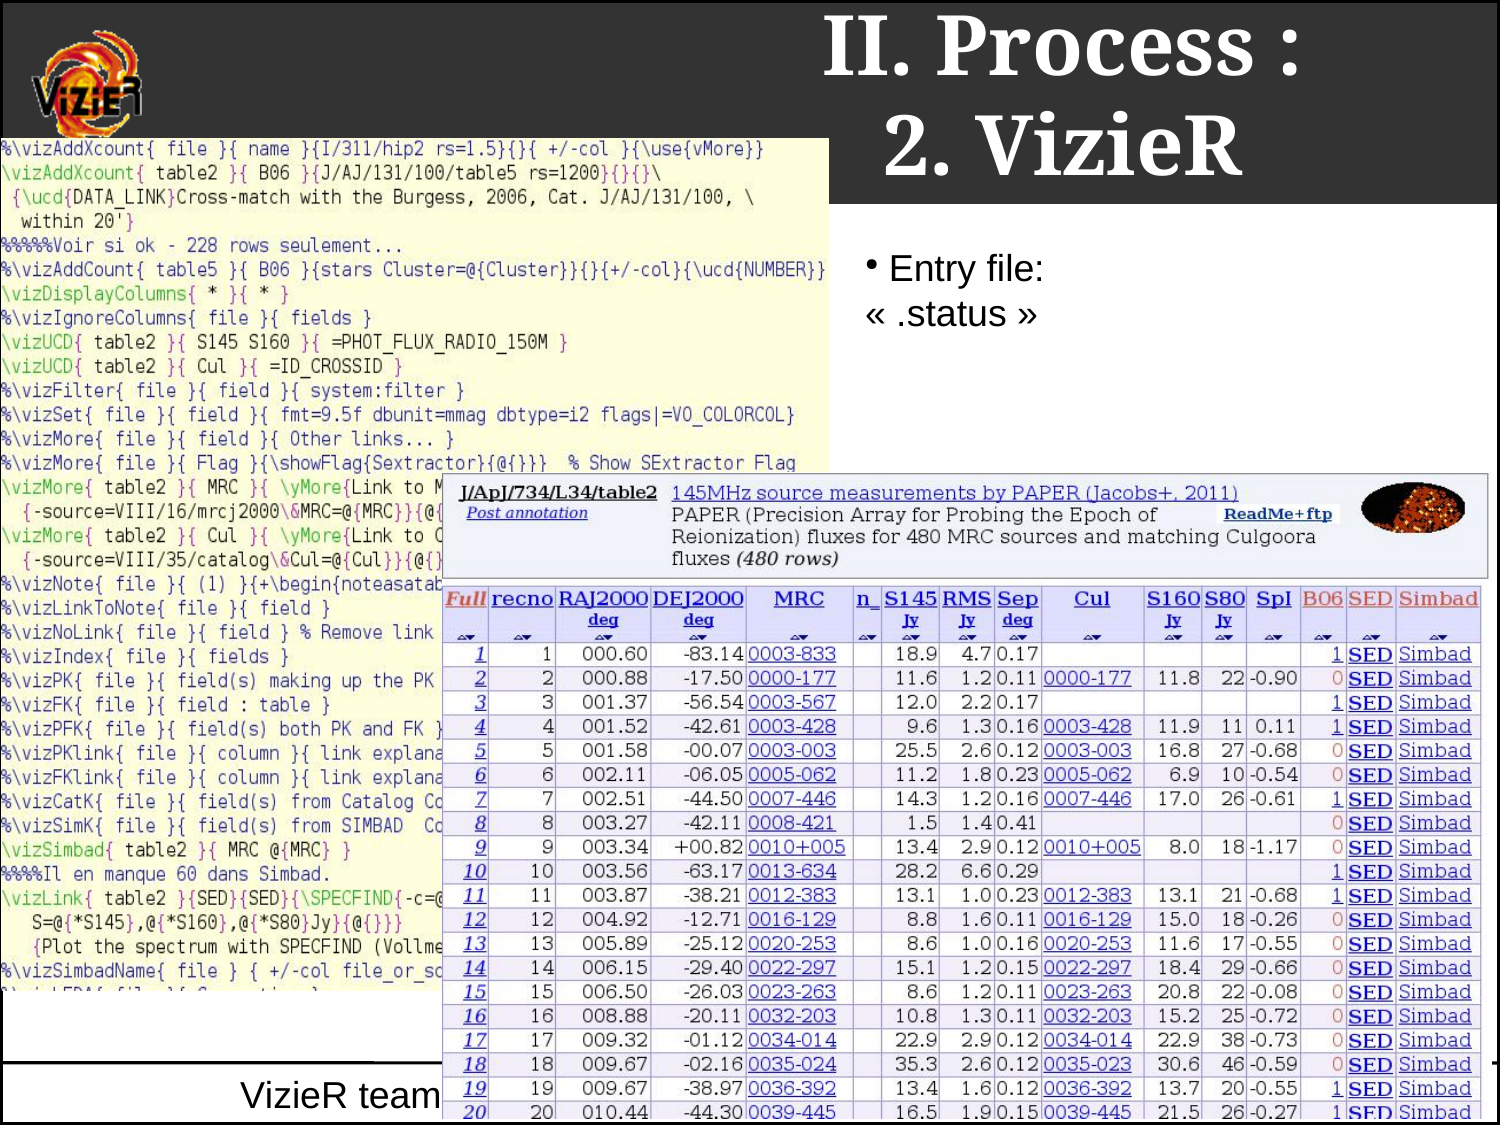

# II. Process : 2. VizieR
 Entry file: « .status »